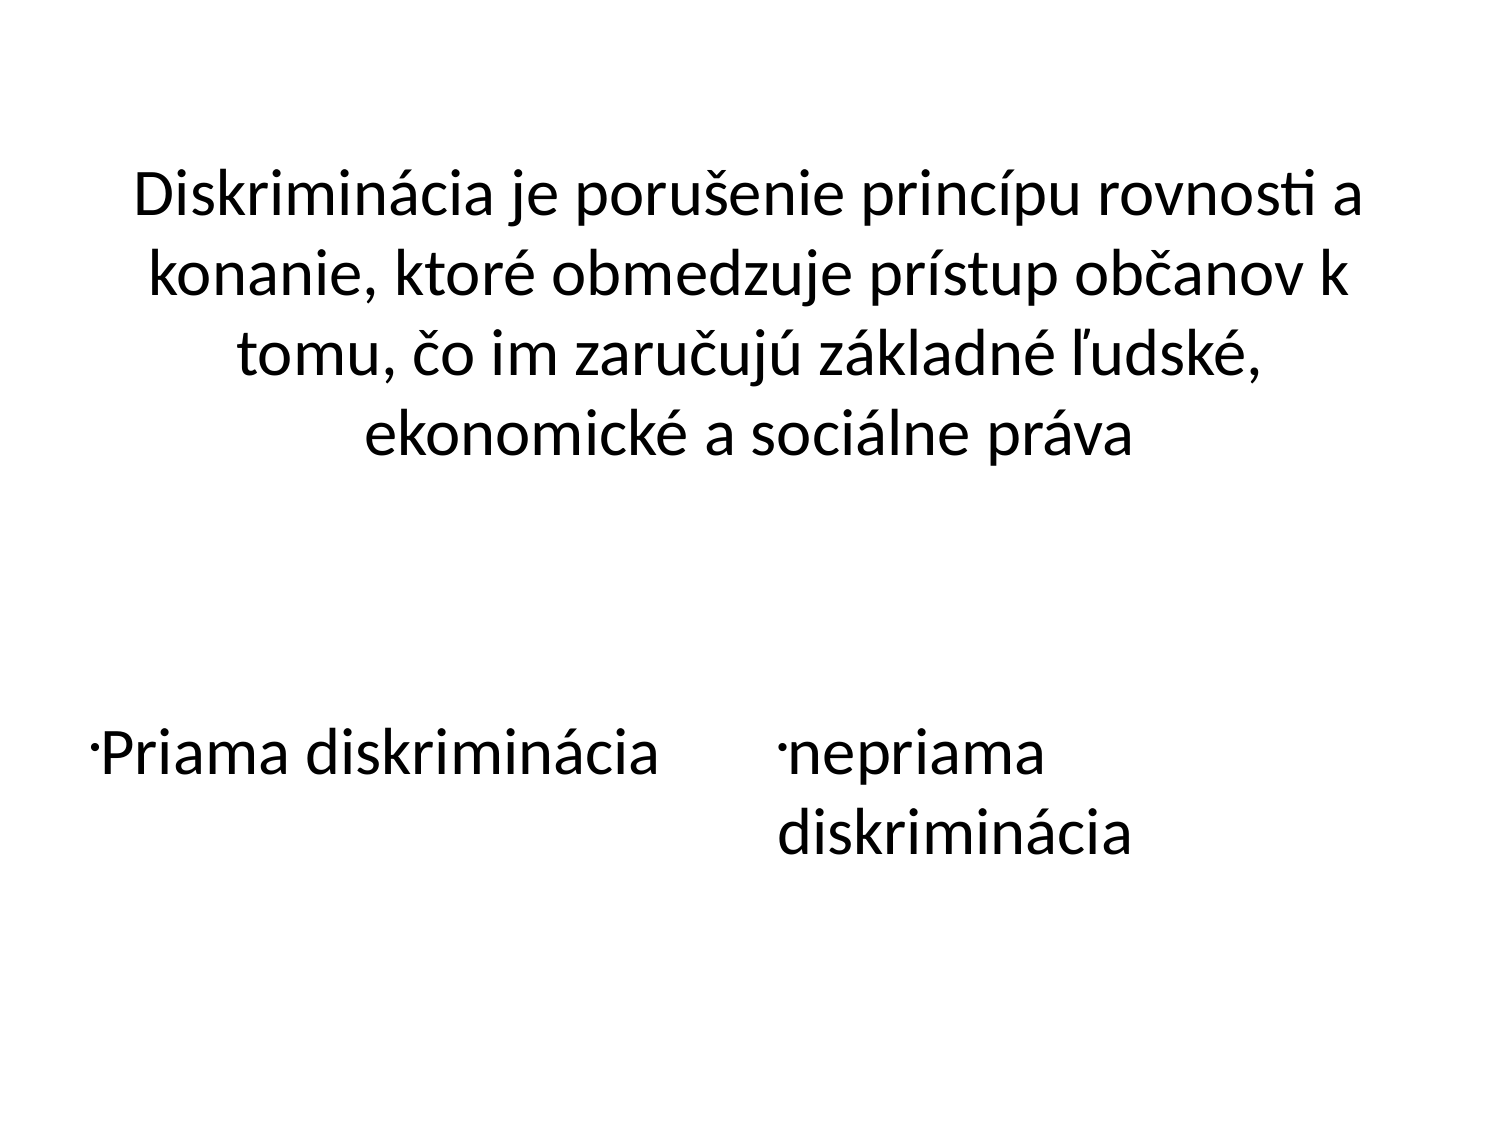

# Diskriminácia je porušenie princípu rovnosti a konanie, ktoré obmedzuje prístup občanov k tomu, čo im zaručujú základné ľudské, ekonomické a sociálne práva
Priama diskriminácia
nepriama diskriminácia